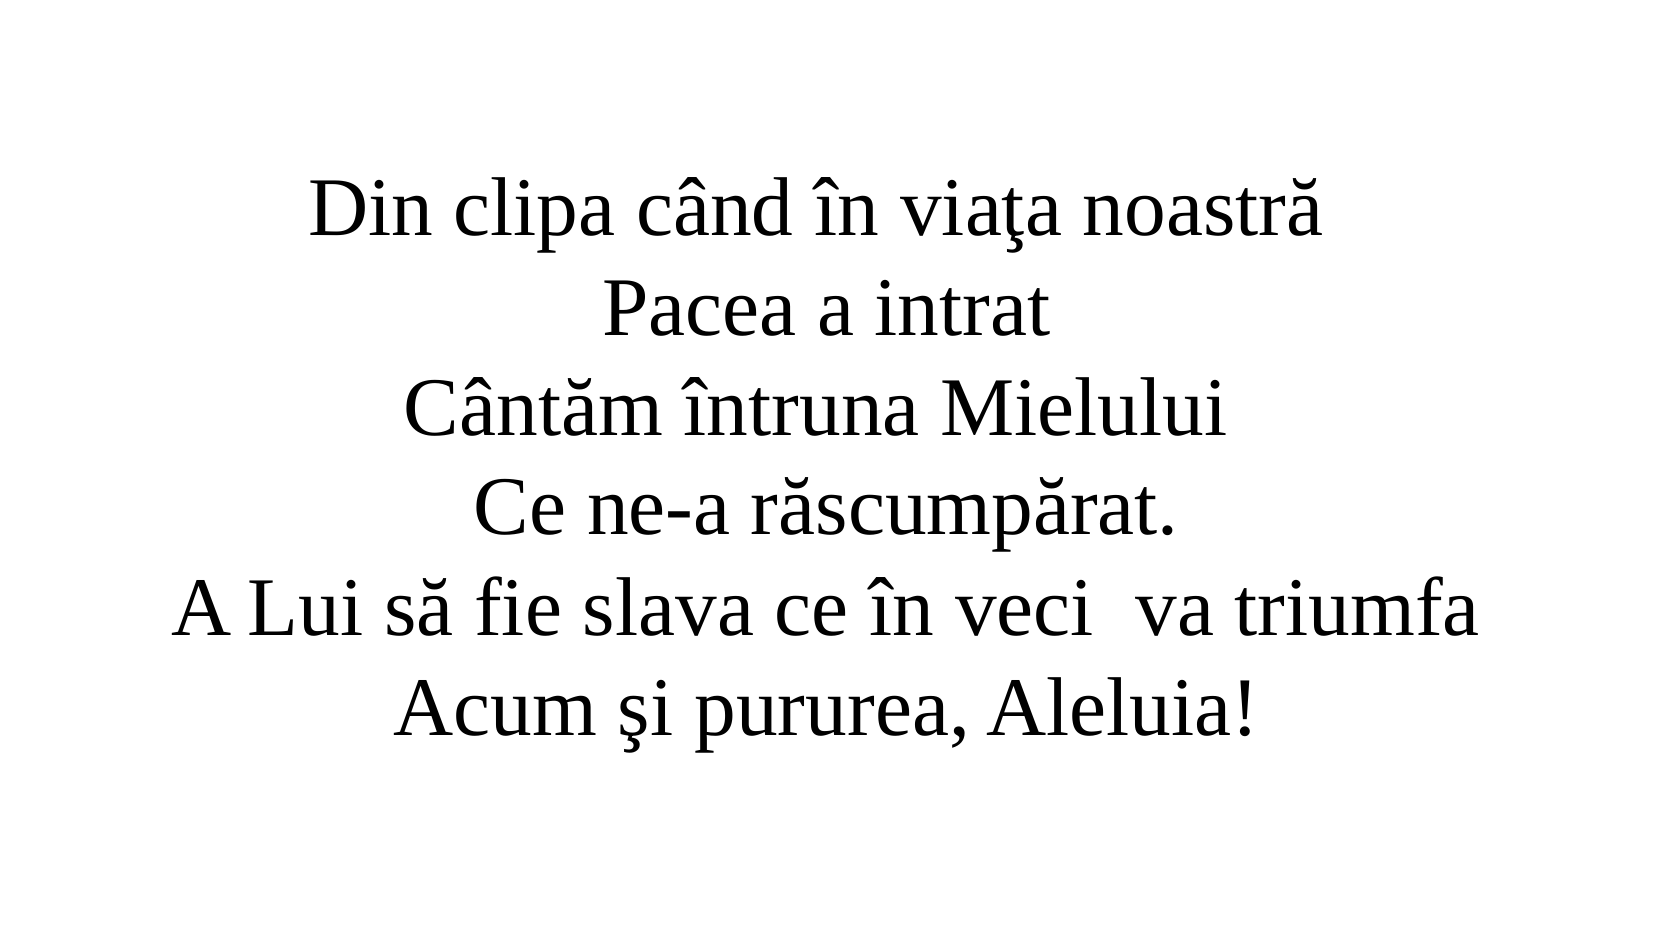

# Din clipa când în viaţa noastră
Pacea a intrat
Cântăm întruna Mielului
Ce ne-a răscumpărat.
A Lui să fie slava ce în veci va triumfa
Acum şi pururea, Aleluia!